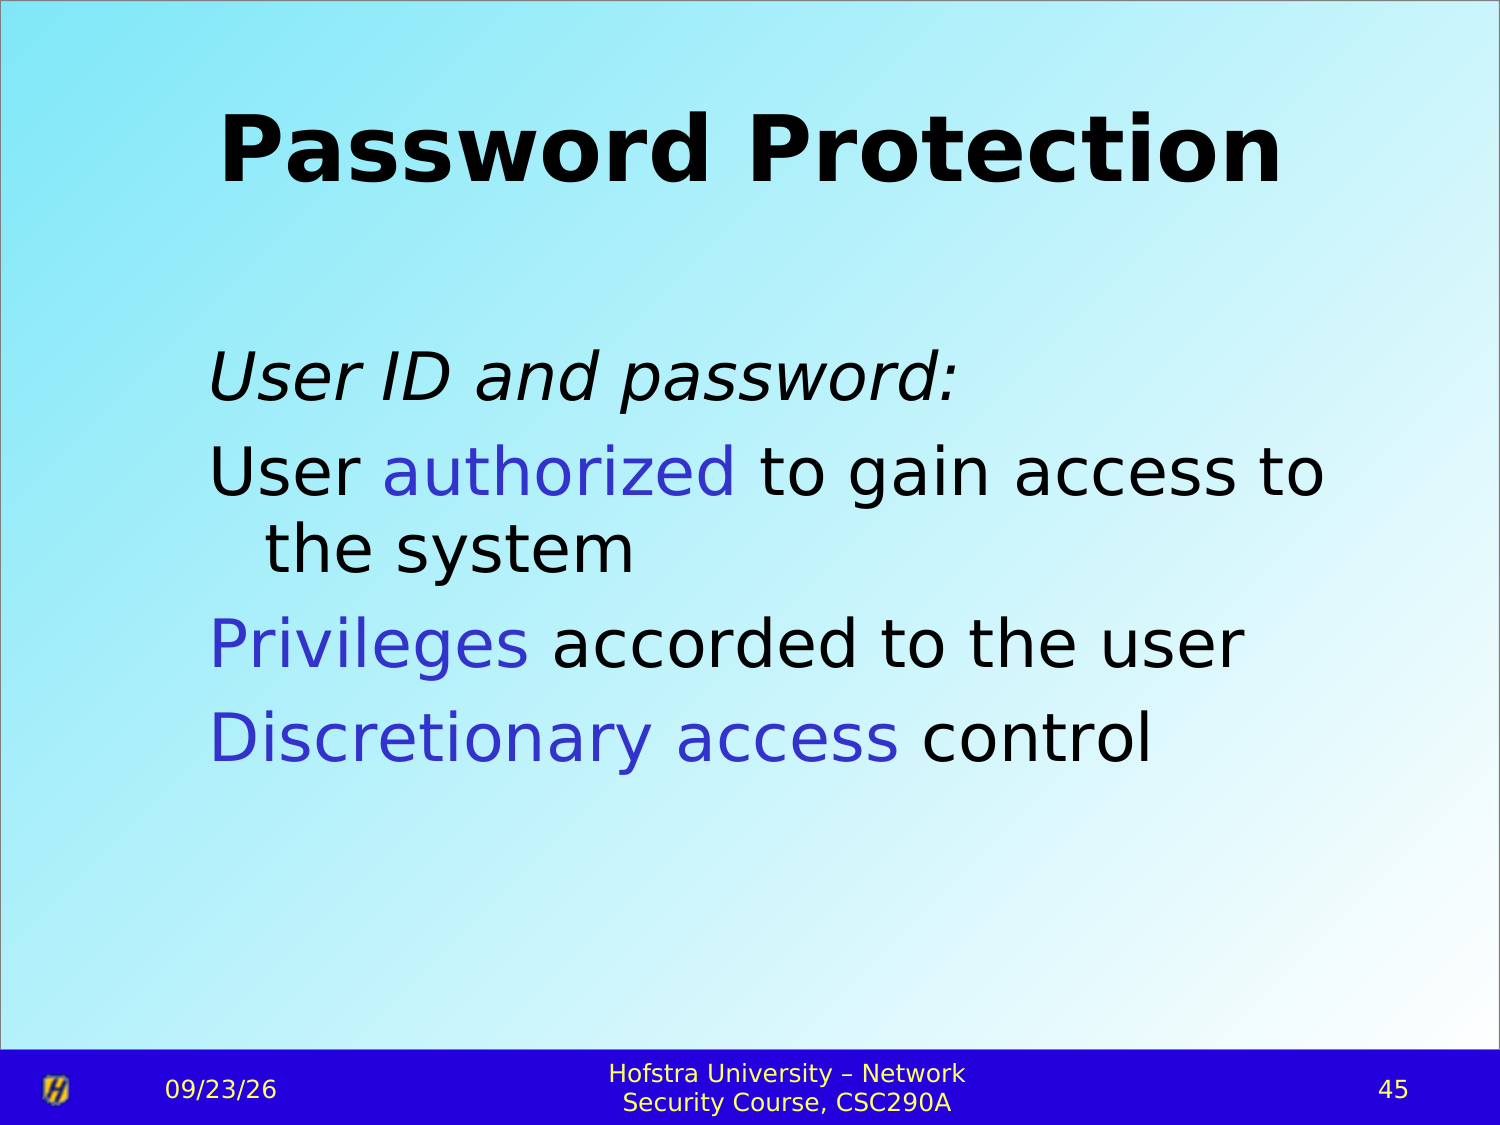

# Password Protection
User ID and password:
User authorized to gain access to the system
Privileges accorded to the user
Discretionary access control
45